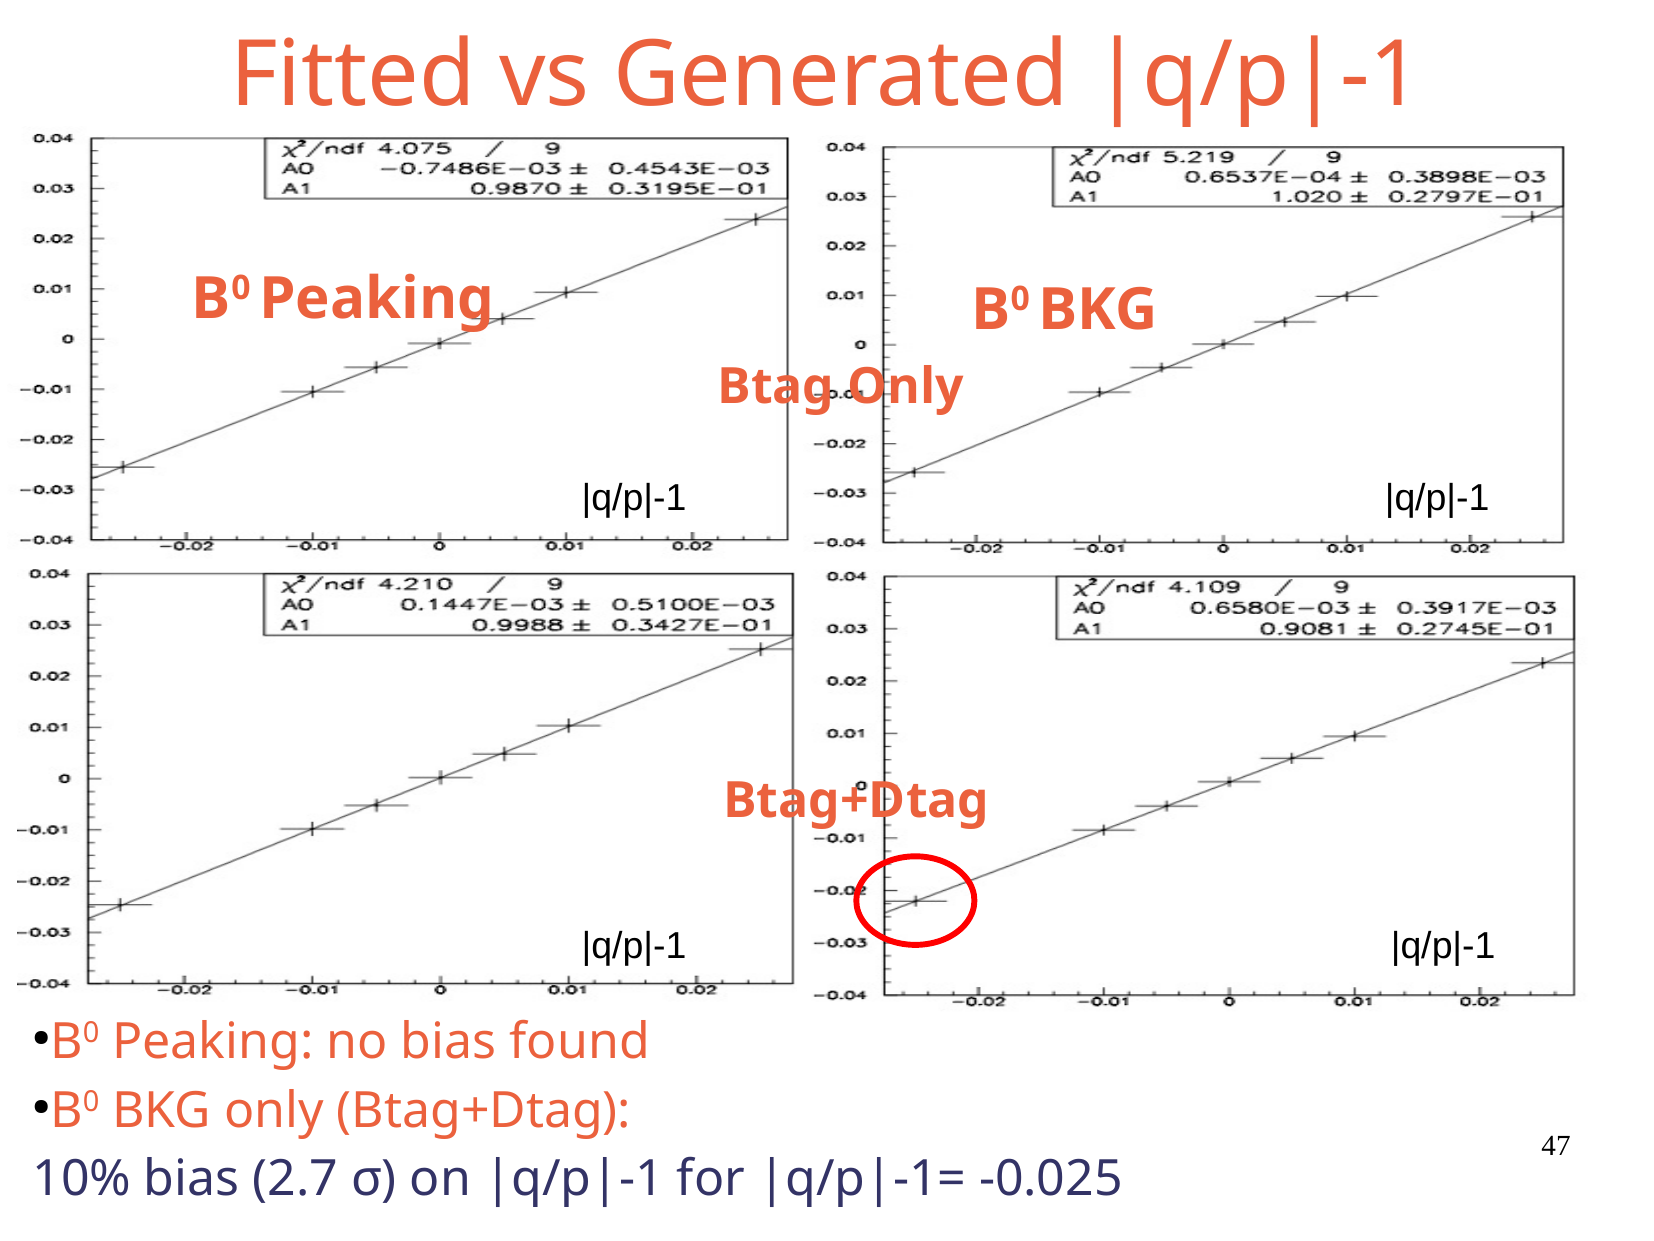

# Fitted vs Generated |q/p|-1
B0 Peaking
B0 BKG
Btag Only
|q/p|-1
|q/p|-1
Btag+Dtag
|q/p|-1
|q/p|-1
B0 Peaking: no bias found
B0 BKG only (Btag+Dtag):
10% bias (2.7 σ) on |q/p|-1 for |q/p|-1= -0.025
47